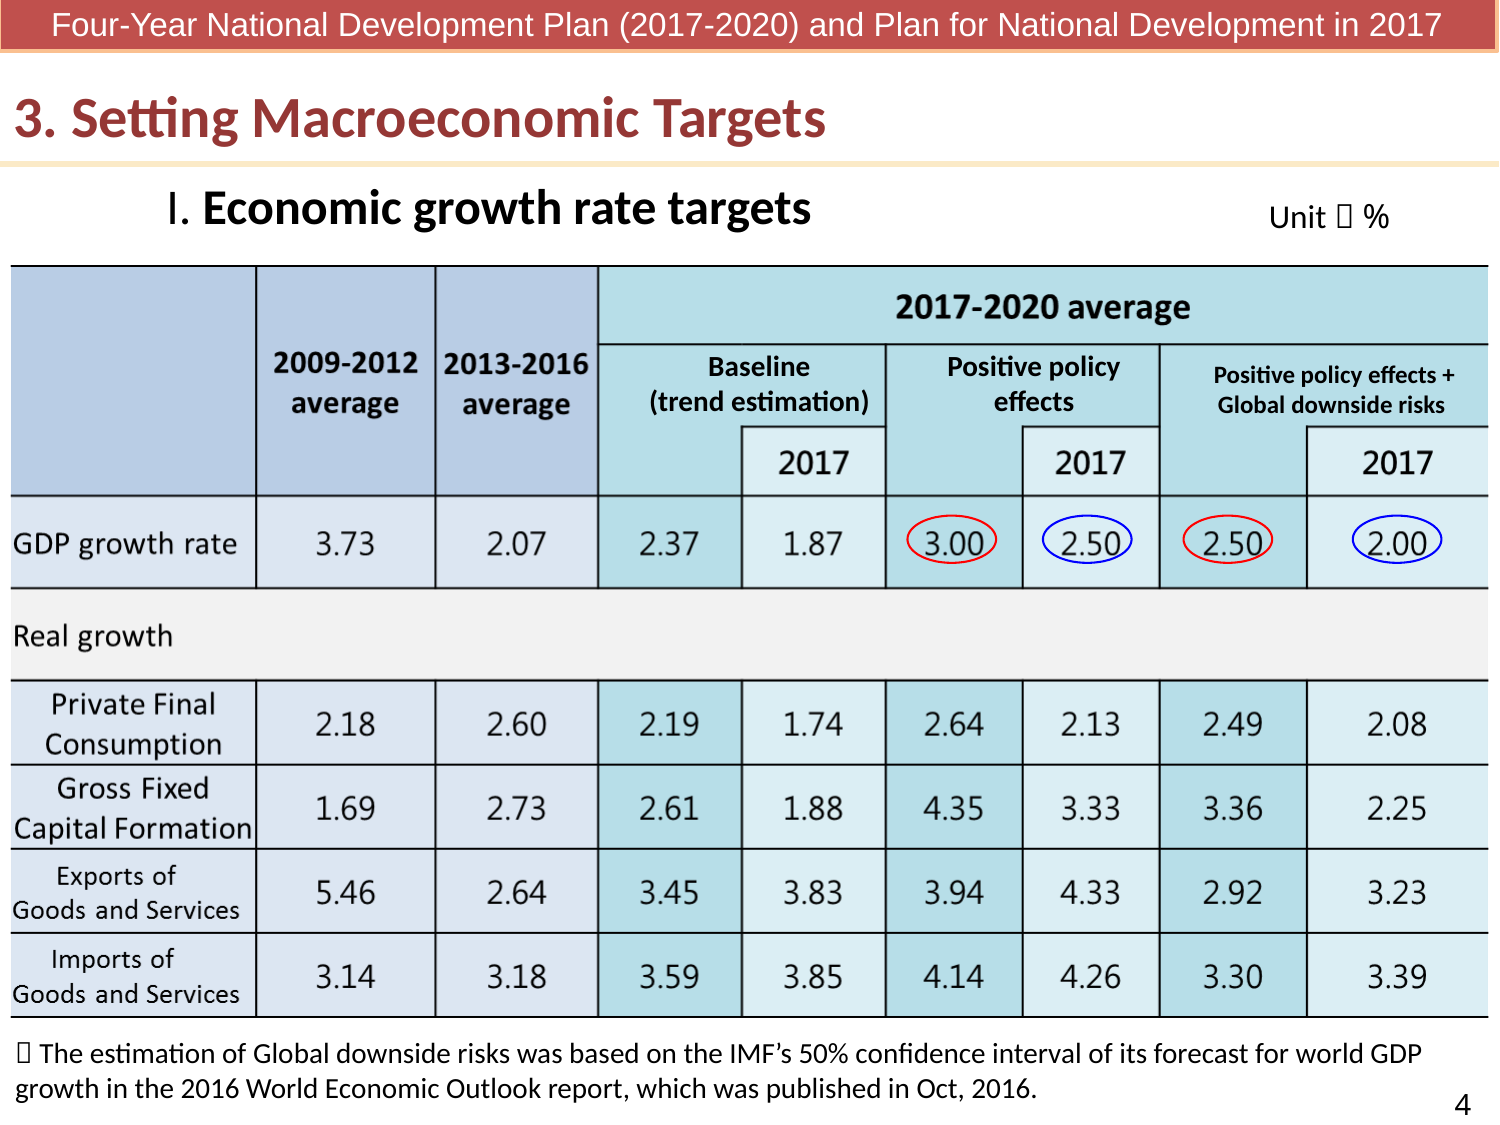

Four-Year National Development Plan (2017-2020) and Plan for National Development in 2017
3. Setting Macroeconomic Targets
I. Economic growth rate targets
Unit：%
Baseline
(trend estimation)
Positive policy effects
Positive policy effects + Global downside risks
＊The estimation of Global downside risks was based on the IMF’s 50% confidence interval of its forecast for world GDP growth in the 2016 World Economic Outlook report, which was published in Oct, 2016.